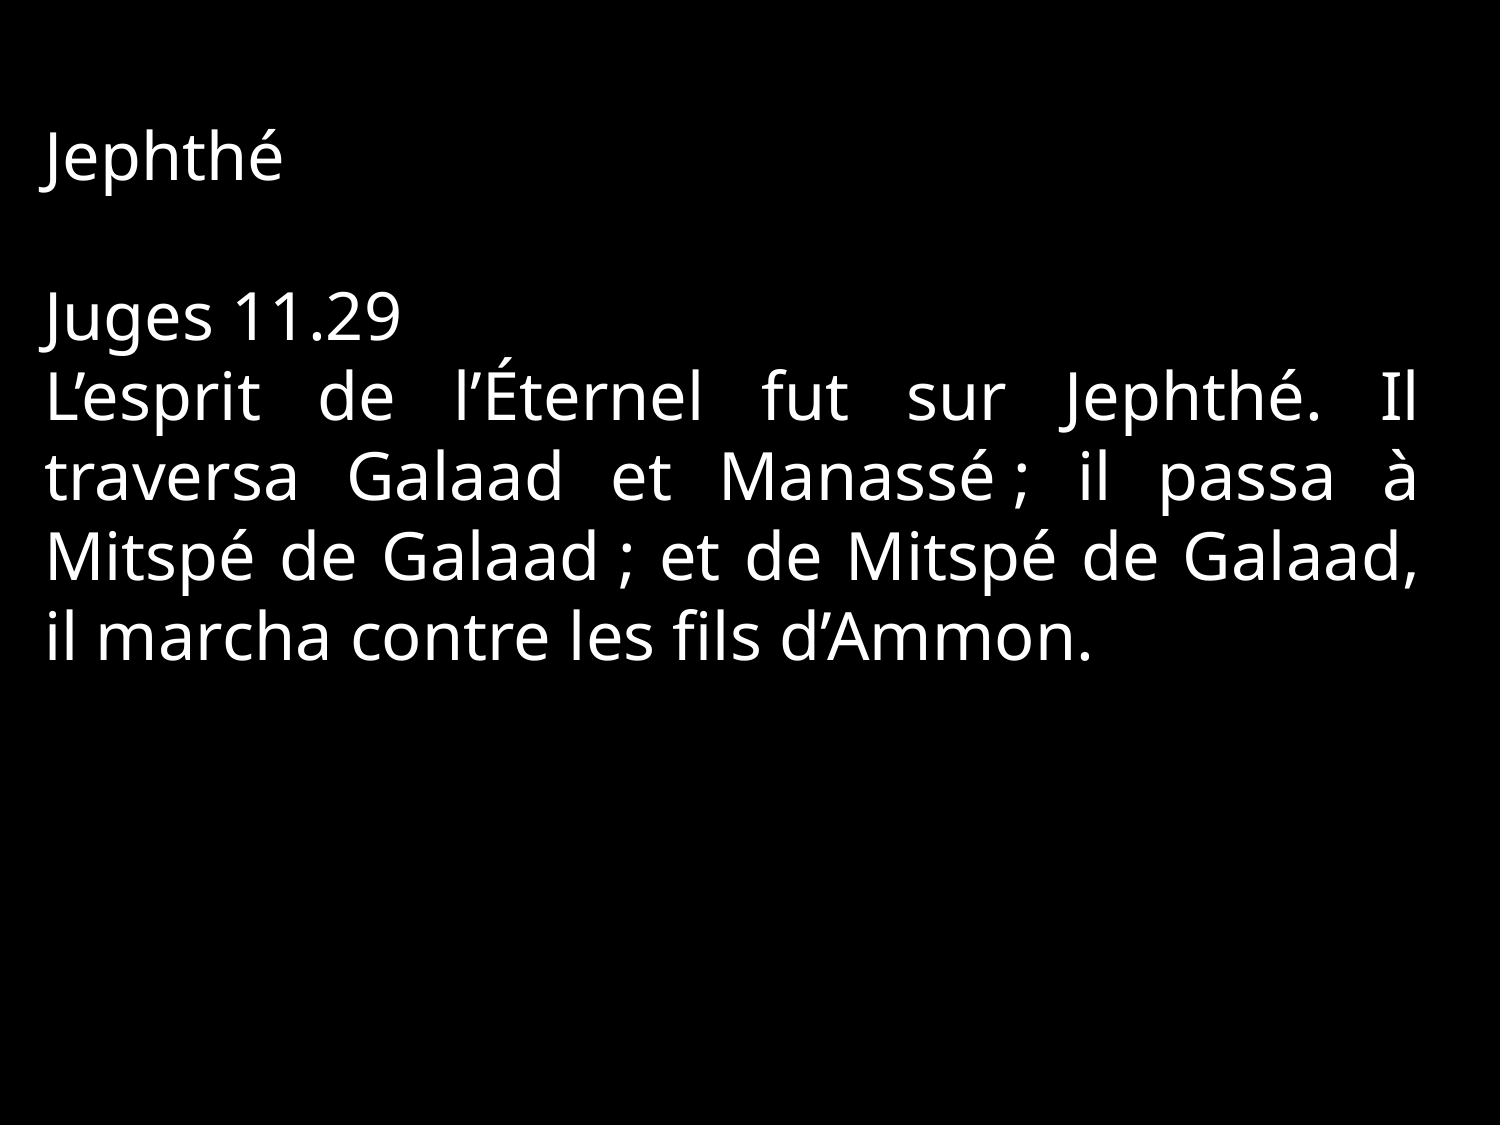

Jephthé
Juges 11.29
L’esprit de l’Éternel fut sur Jephthé. Il traversa Galaad et Manassé ; il passa à Mitspé de Galaad ; et de Mitspé de Galaad, il marcha contre les fils d’Ammon.